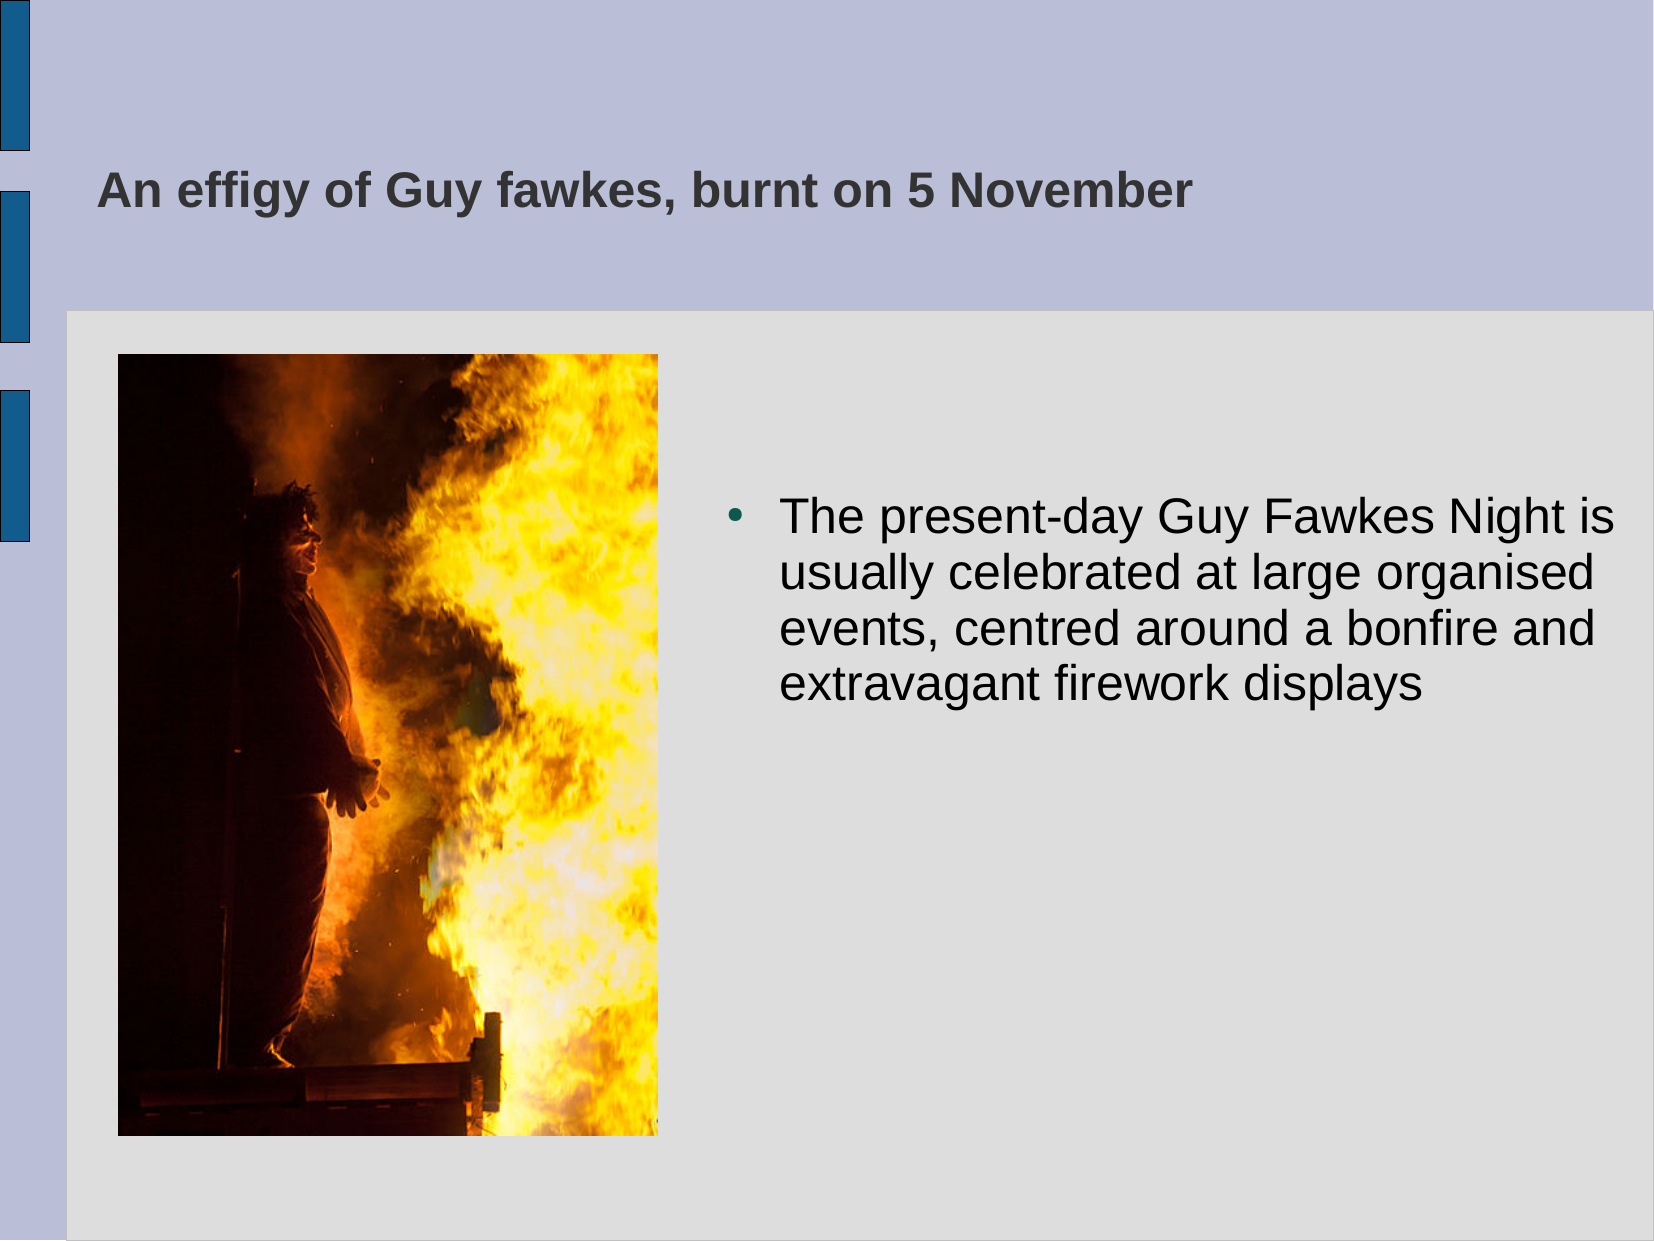

# An effigy of Guy fawkes, burnt on 5 November
The present-day Guy Fawkes Night is usually celebrated at large organised events, centred around a bonfire and extravagant firework displays